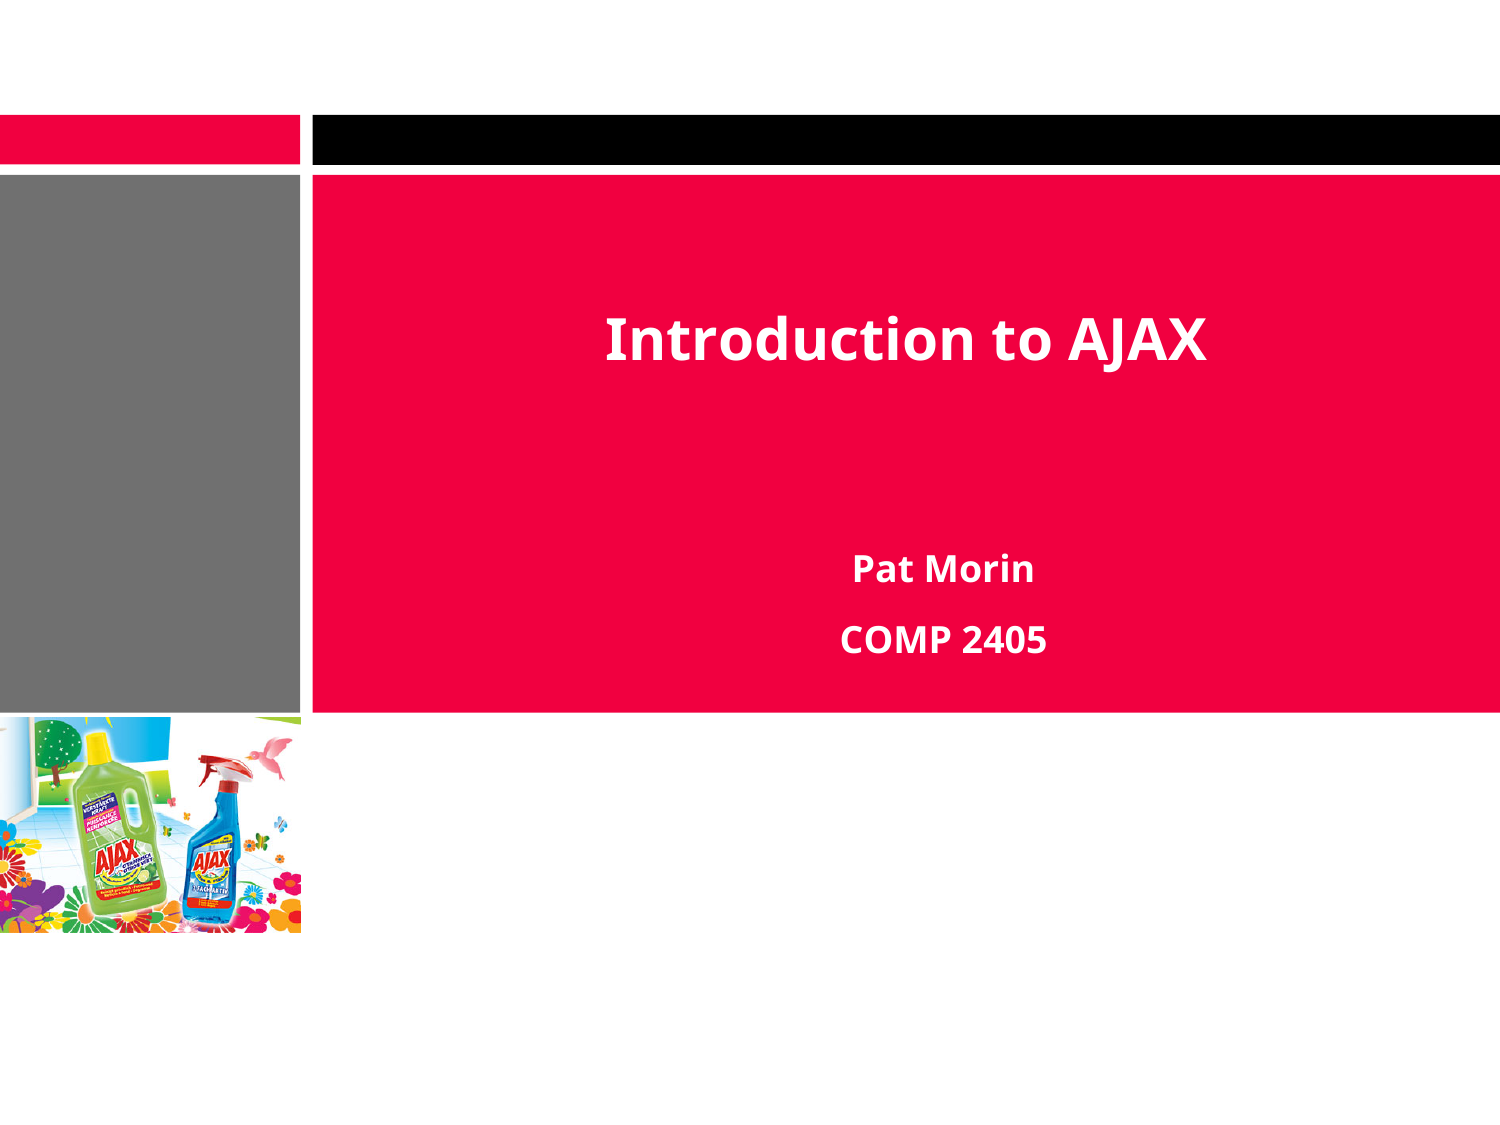

# Introduction to AJAX
Pat Morin
COMP 2405